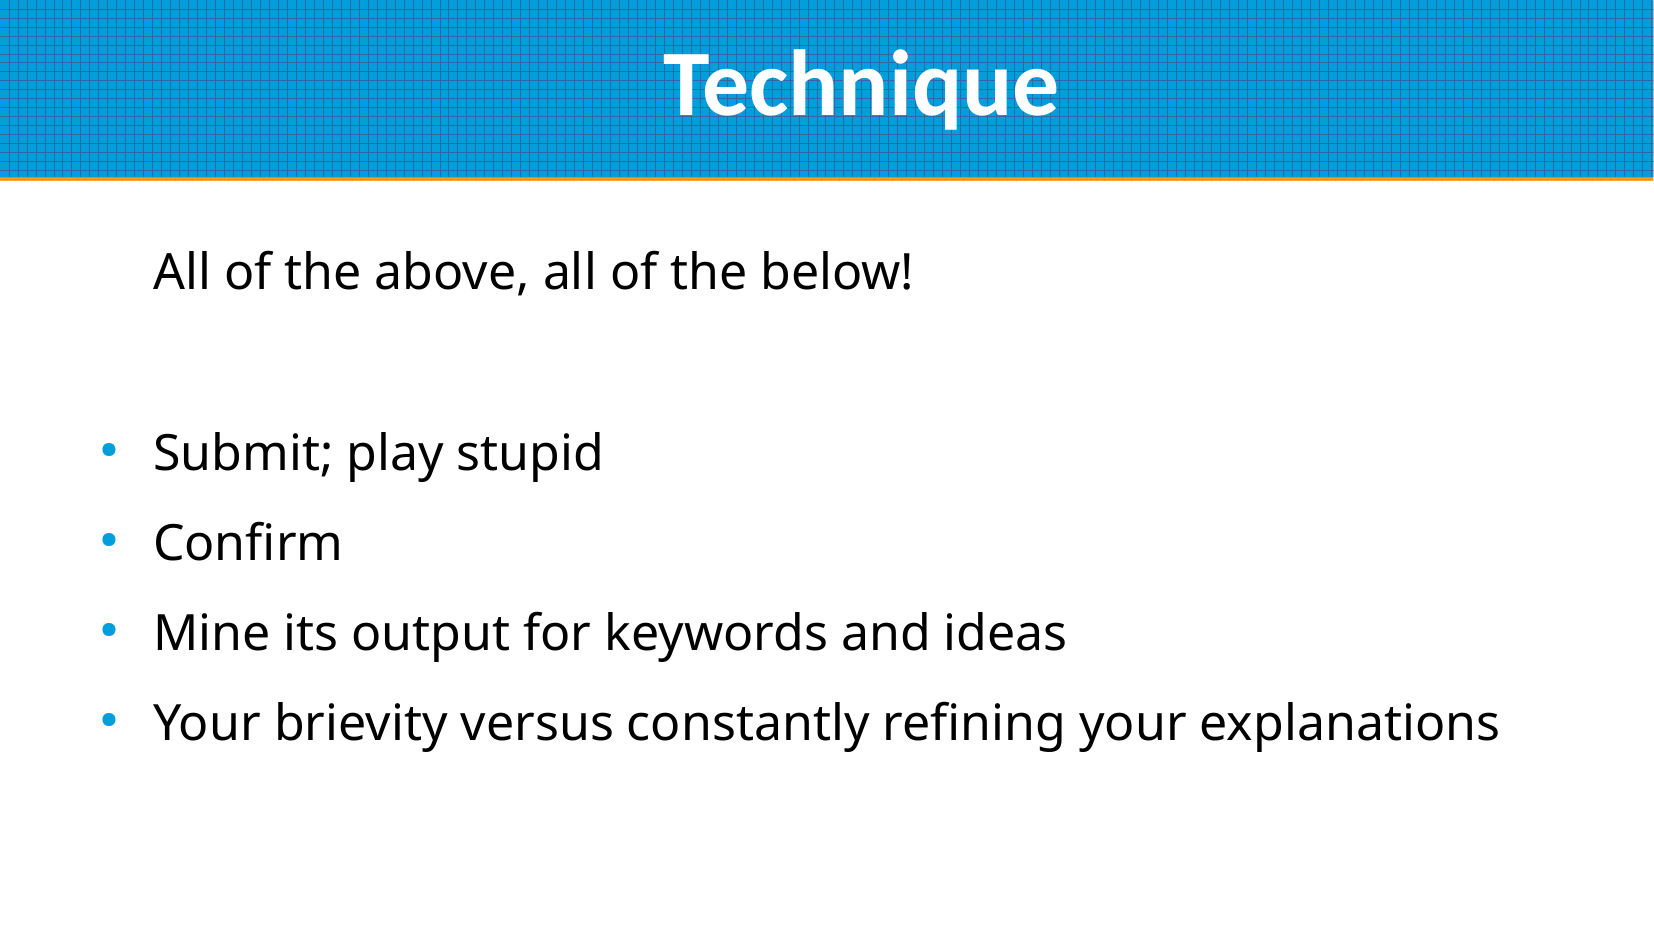

# Technique
All of the above, all of the below!
Submit; play stupid
Confirm
Mine its output for keywords and ideas
Your brievity versus constantly refining your explanations